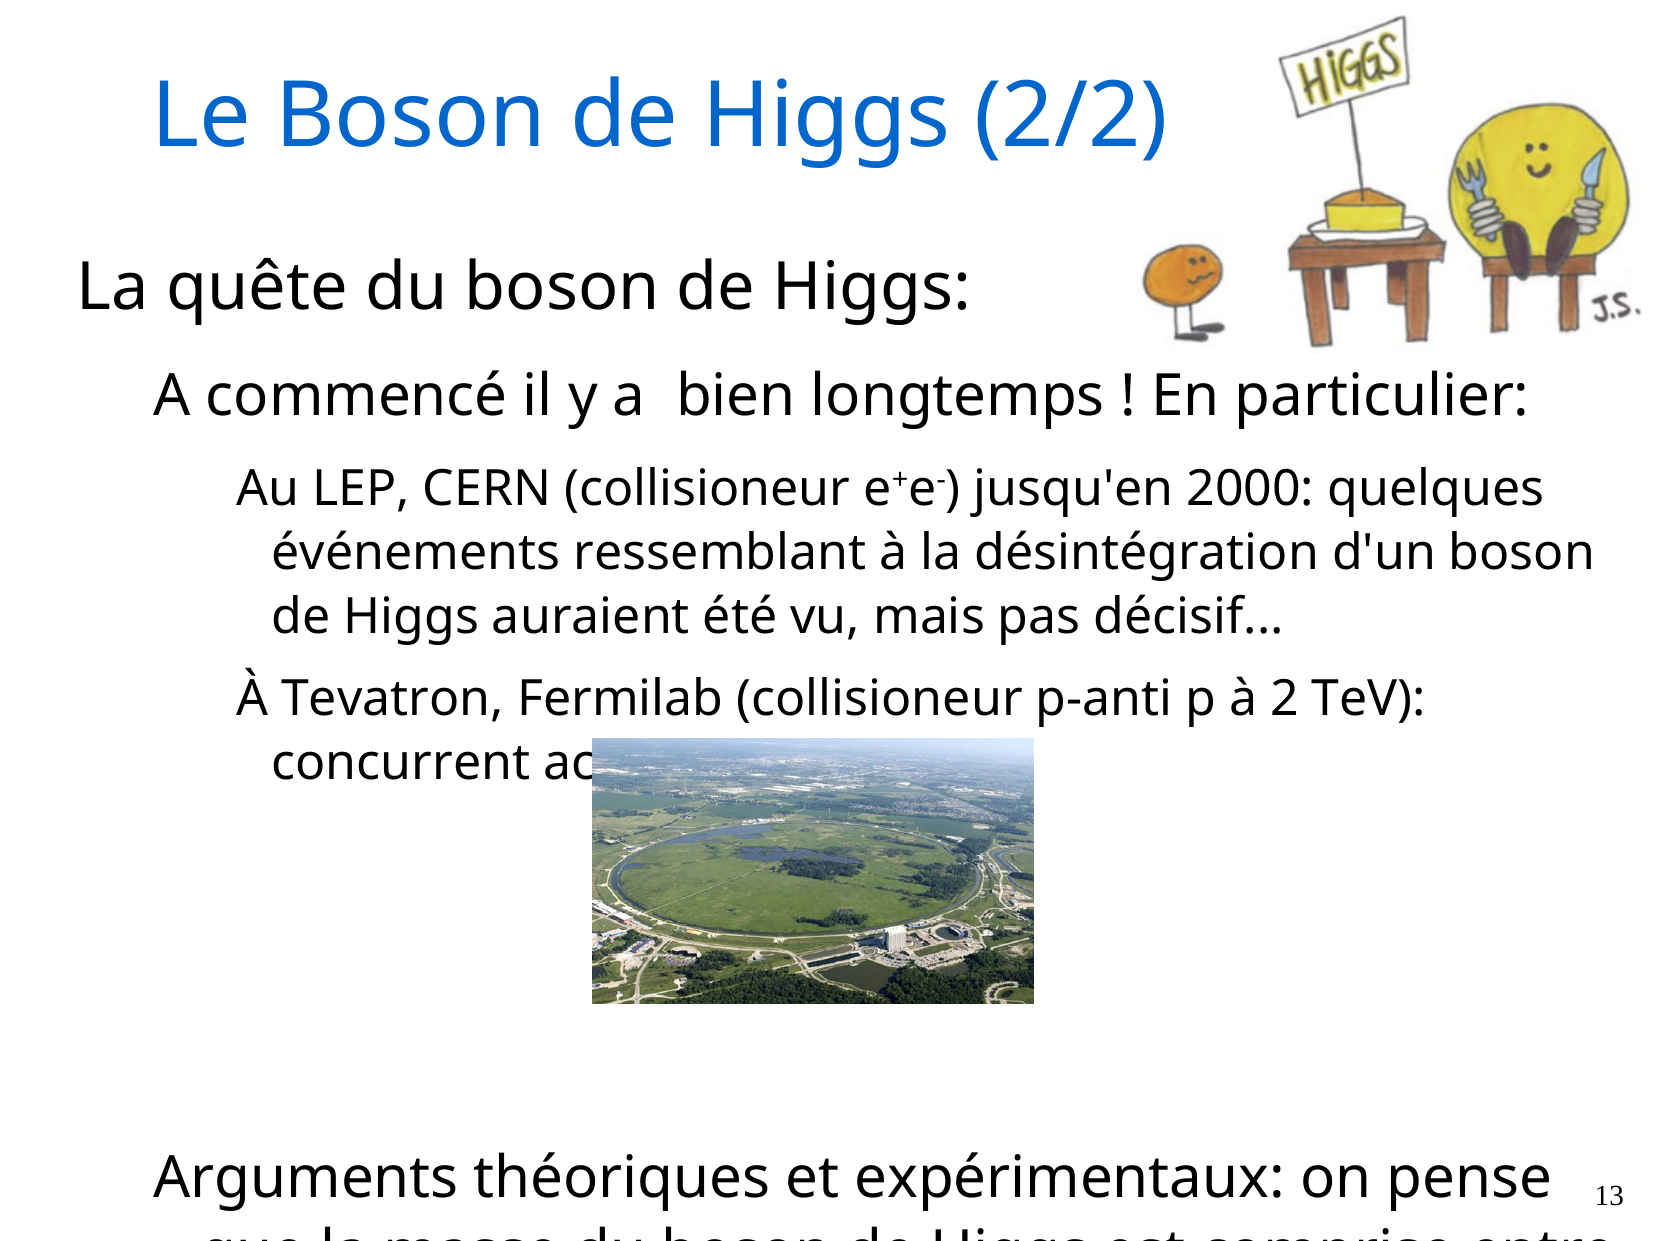

Le Boson de Higgs (2/2)
# La quête du boson de Higgs:
A commencé il y a bien longtemps ! En particulier:
Au LEP, CERN (collisioneur e+e-) jusqu'en 2000: quelques événements ressemblant à la désintégration d'un boson de Higgs auraient été vu, mais pas décisif...
À Tevatron, Fermilab (collisioneur p-anti p à 2 TeV): concurrent actuel du LHC !
Arguments théoriques et expérimentaux: on pense que la masse du boson de Higgs est comprise entre 115 et 160 GeV (1 GeV = masse proton)‏
13